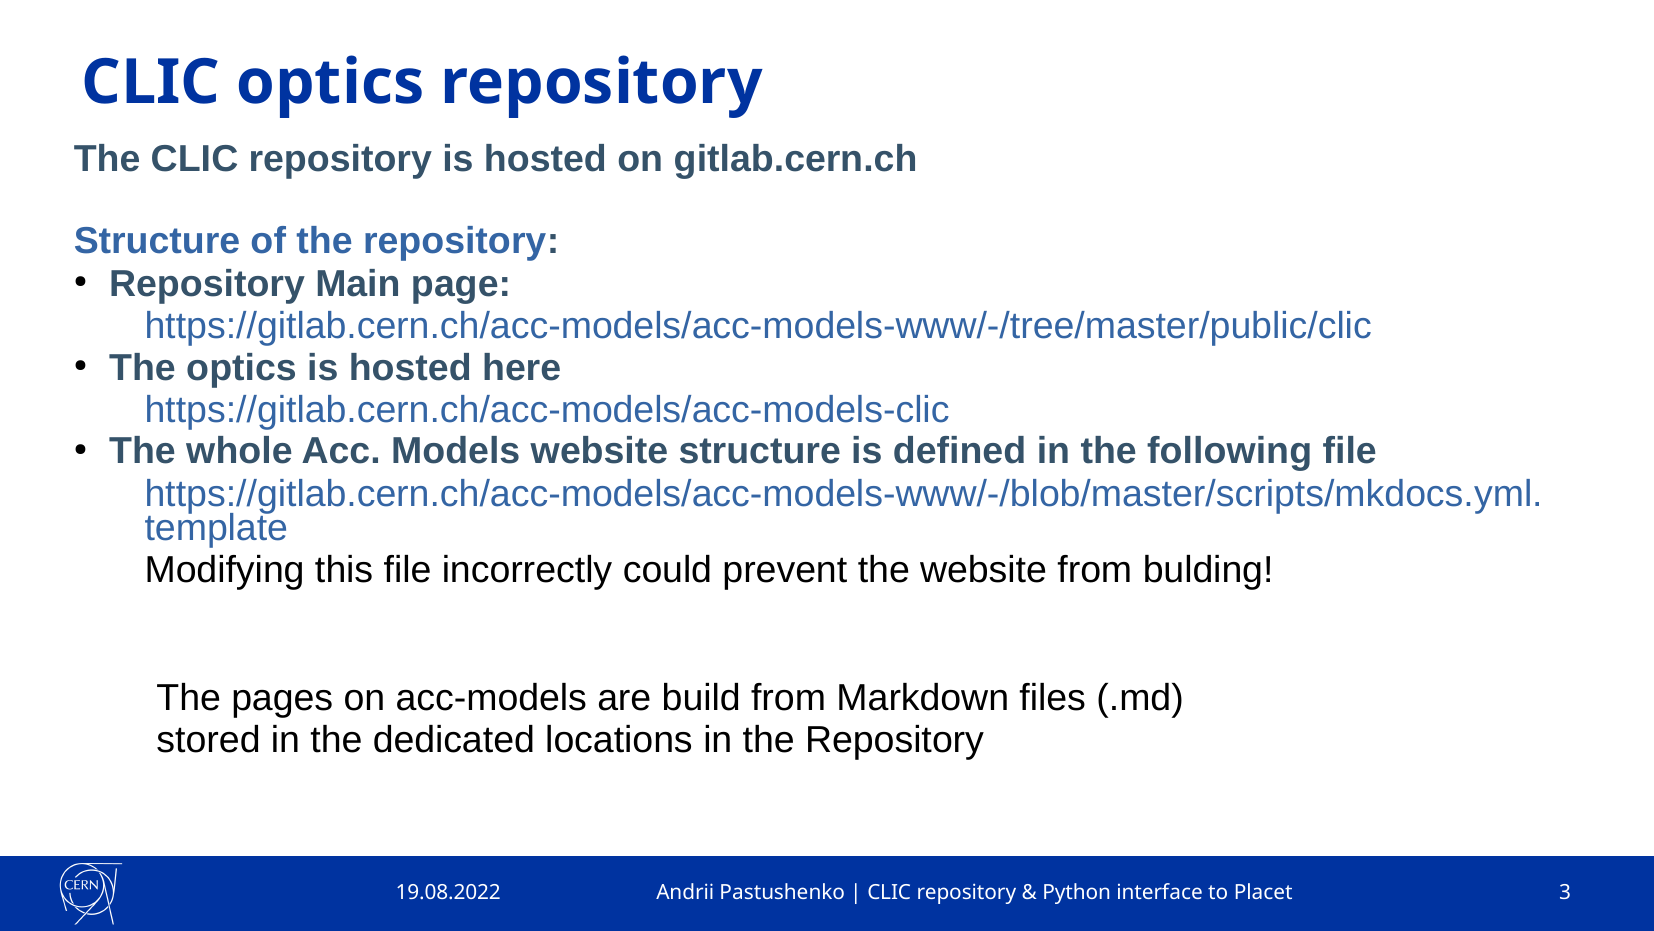

# CLIC optics repository
The CLIC repository is hosted on gitlab.cern.ch
Structure of the repository:
Repository Main page:
https://gitlab.cern.ch/acc-models/acc-models-www/-/tree/master/public/clic
The optics is hosted here
https://gitlab.cern.ch/acc-models/acc-models-clic
The whole Acc. Models website structure is defined in the following file
https://gitlab.cern.ch/acc-models/acc-models-www/-/blob/master/scripts/mkdocs.yml.template
Modifying this file incorrectly could prevent the website from bulding!
The pages on acc-models are build from Markdown files (.md) stored in the dedicated locations in the Repository
19.08.2022
Andrii Pastushenko | CLIC repository & Python interface to Placet
3